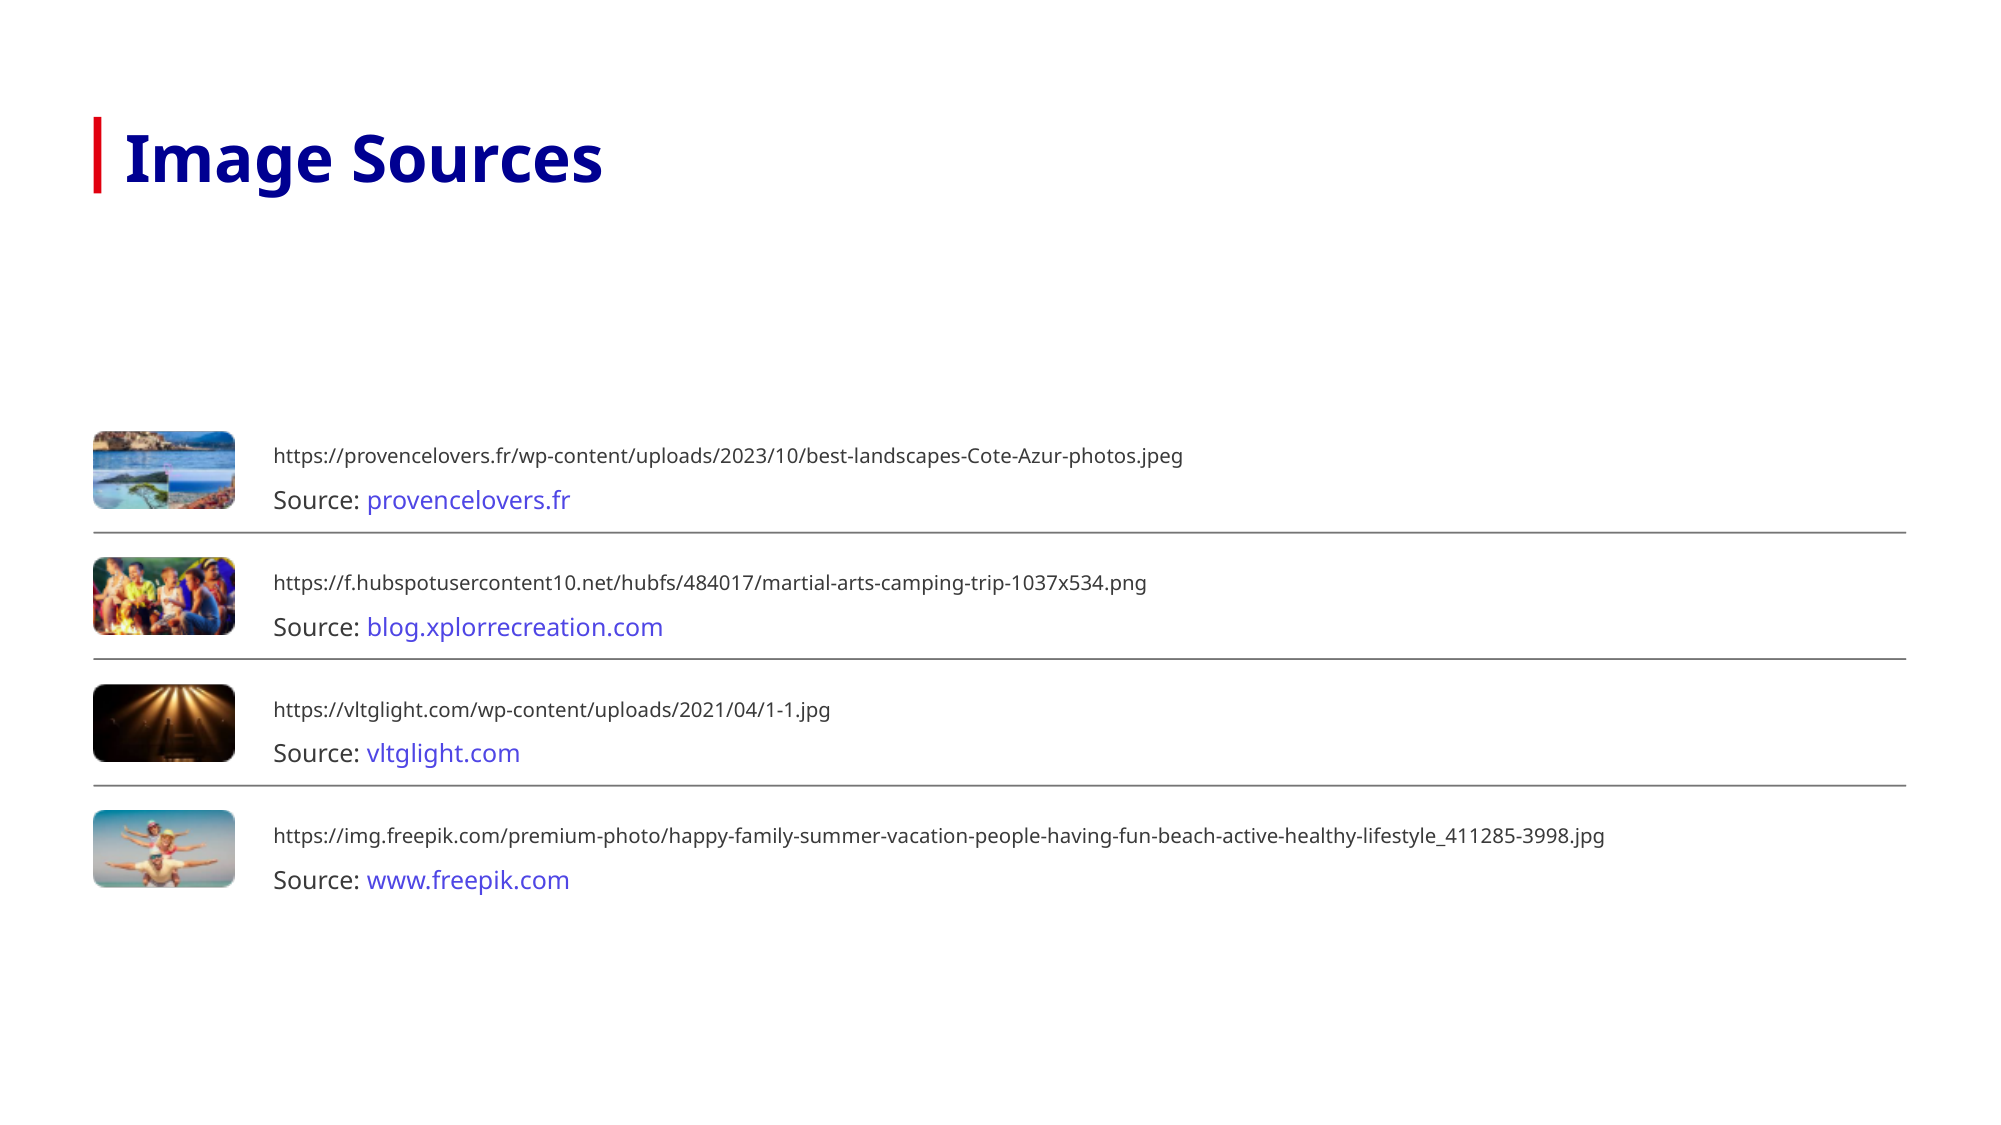

Image Sources
•
https://provencelovers.fr/wp-content/uploads/2023/10/best-landscapes-Cote-Azur-photos.jpeg
Source: provencelovers.fr
•
https://f.hubspotusercontent10.net/hubfs/484017/martial-arts-camping-trip-1037x534.png
Source: blog.xplorrecreation.com
•
https://vltglight.com/wp-content/uploads/2021/04/1-1.jpg
Source: vltglight.com
•
https://img.freepik.com/premium-photo/happy-family-summer-vacation-people-having-fun-beach-active-healthy-lifestyle_411285-3998.jpg
Source: www.freepik.com